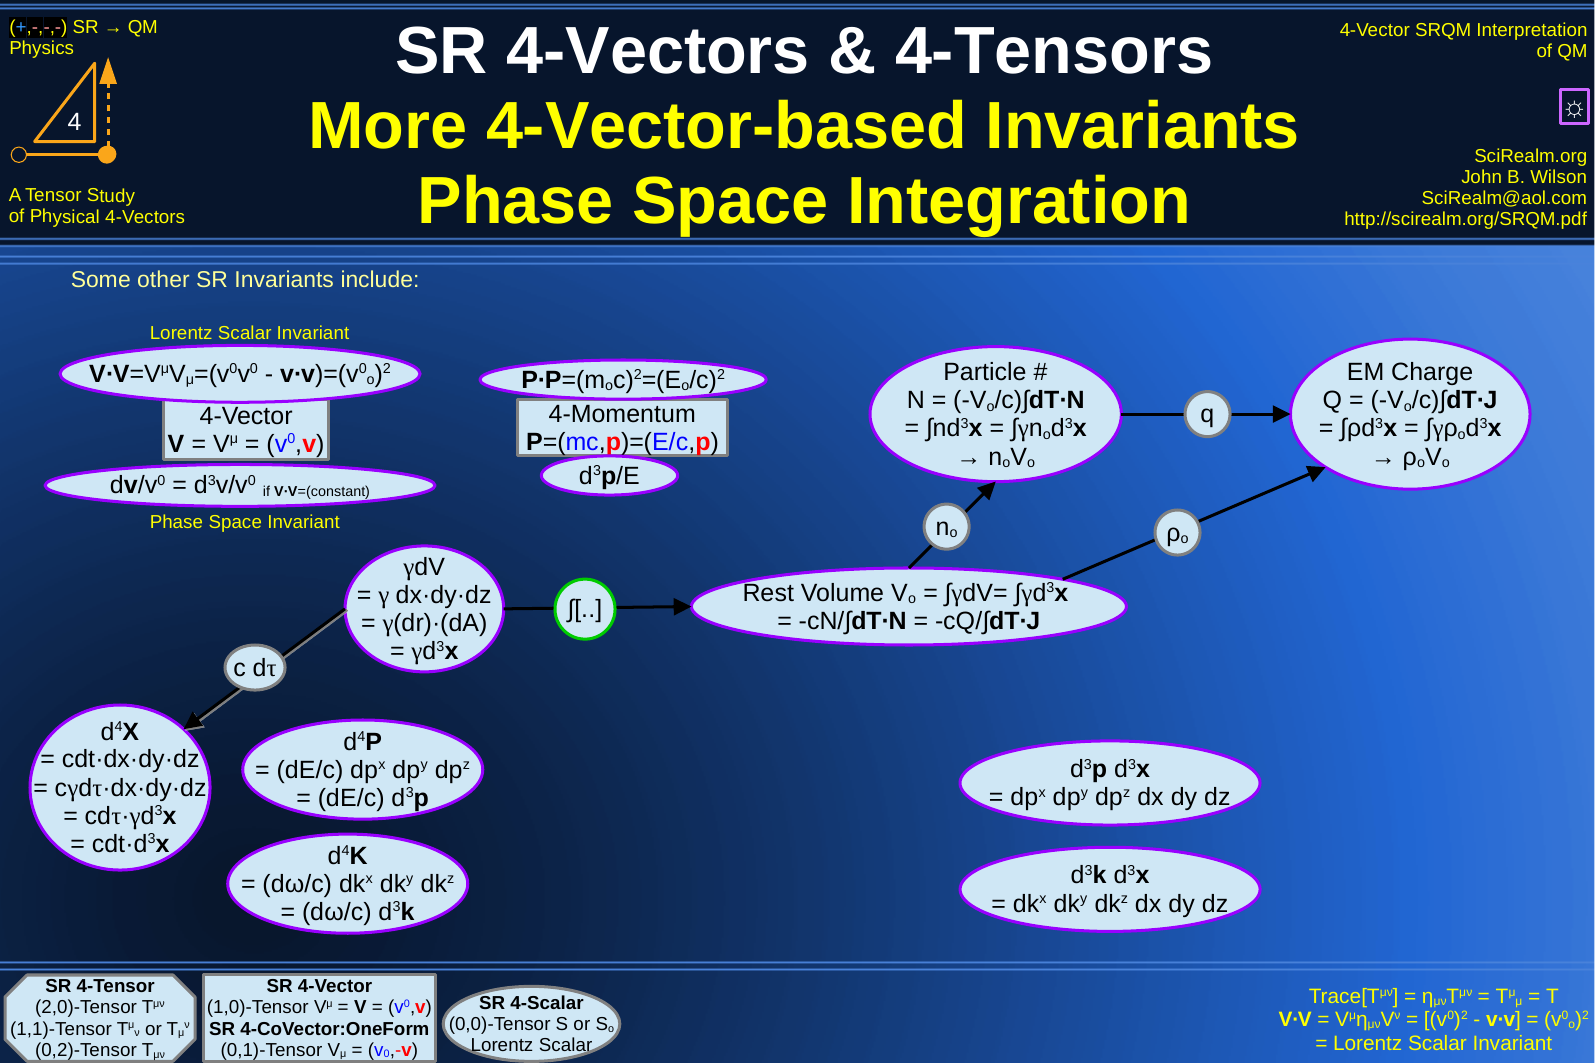

# SR 4-Vectors & 4-Tensors More 4-Vector-based Invariants Phase Space Integration
(+,-,-,-) SR → QM
Physics
A Tensor Study
of Physical 4-Vectors
4-Vector SRQM Interpretation
of QM
SciRealm.org
John B. Wilson
SciRealm@aol.com
http://scirealm.org/SRQM.pdf
4
☼
Some other SR Invariants include:
Lorentz Scalar Invariant
Phase Space Invariant
EM Charge
Q = (-Vo/c)∫dT∙J
= ∫ρd3x = ∫γρod3x
→ ρoVo
V∙V=VμVμ=(v0v0 - v∙v)=(v0o)2
Particle #
N = (-Vo/c)∫dT∙N
= ∫nd3x = ∫γnod3x
→ noVo
P∙P=(moc)2=(Eo/c)2
q
4-Momentum
P=(mc,p)=(E/c,p)
4-Vector
V = Vμ = (v0,v)
d3p/E
dv/v0 = d3v/v0 if V∙V=(constant)
no
ρo
γdV
= γ dx·dy·dz
= γ(dr)·(dA)
= γd3x
Rest Volume Vo = ∫γdV= ∫γd3x
= -cN/∫dT∙N = -cQ/∫dT∙J
∫[..]
c dτ
d4X
= cdt·dx·dy·dz
= cγdτ·dx·dy·dz
= cdτ·γd3x
= cdt·d3x
d4P
= (dE/c) dpx dpy dpz
= (dE/c) d3p
d3p d3x
= dpx dpy dpz dx dy dz
d4K
= (dω/c) dkx dky dkz
= (dω/c) d3k
d3k d3x
= dkx dky dkz dx dy dz
SR 4-Tensor
(2,0)-Tensor Tμν
(1,1)-Tensor Tμν or Tμν
(0,2)-Tensor Tμν
SR 4-Vector
(1,0)-Tensor Vμ = V = (v0,v)
SR 4-CoVector:OneForm
(0,1)-Tensor Vμ = (v0,-v)
Trace[Tμν] = ημνTμν = Tμμ = T
V∙V = VμημνVν = [(v0)2 - v∙v] = (v0o)2
= Lorentz Scalar Invariant
SR 4-Scalar
(0,0)-Tensor S or So
Lorentz Scalar